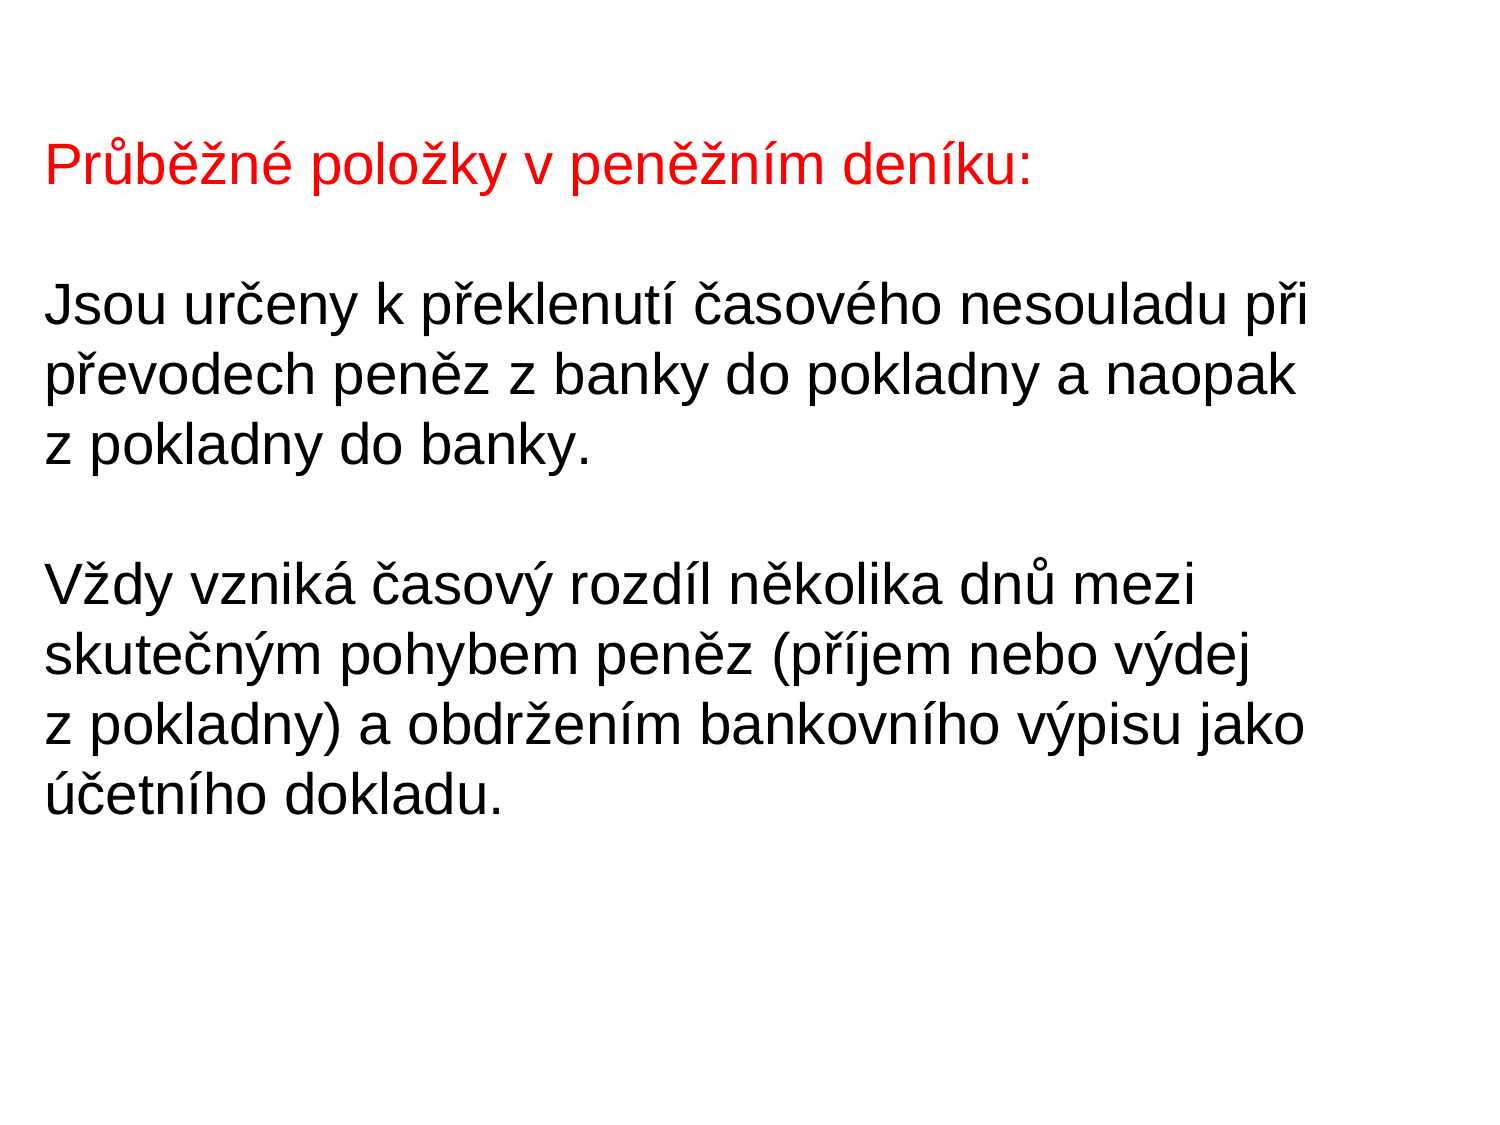

Průběžné položky v peněžním deníku:
Jsou určeny k překlenutí časového nesouladu při převodech peněz z banky do pokladny a naopak
z pokladny do banky.
Vždy vzniká časový rozdíl několika dnů mezi skutečným pohybem peněz (příjem nebo výdej
z pokladny) a obdržením bankovního výpisu jako účetního dokladu.